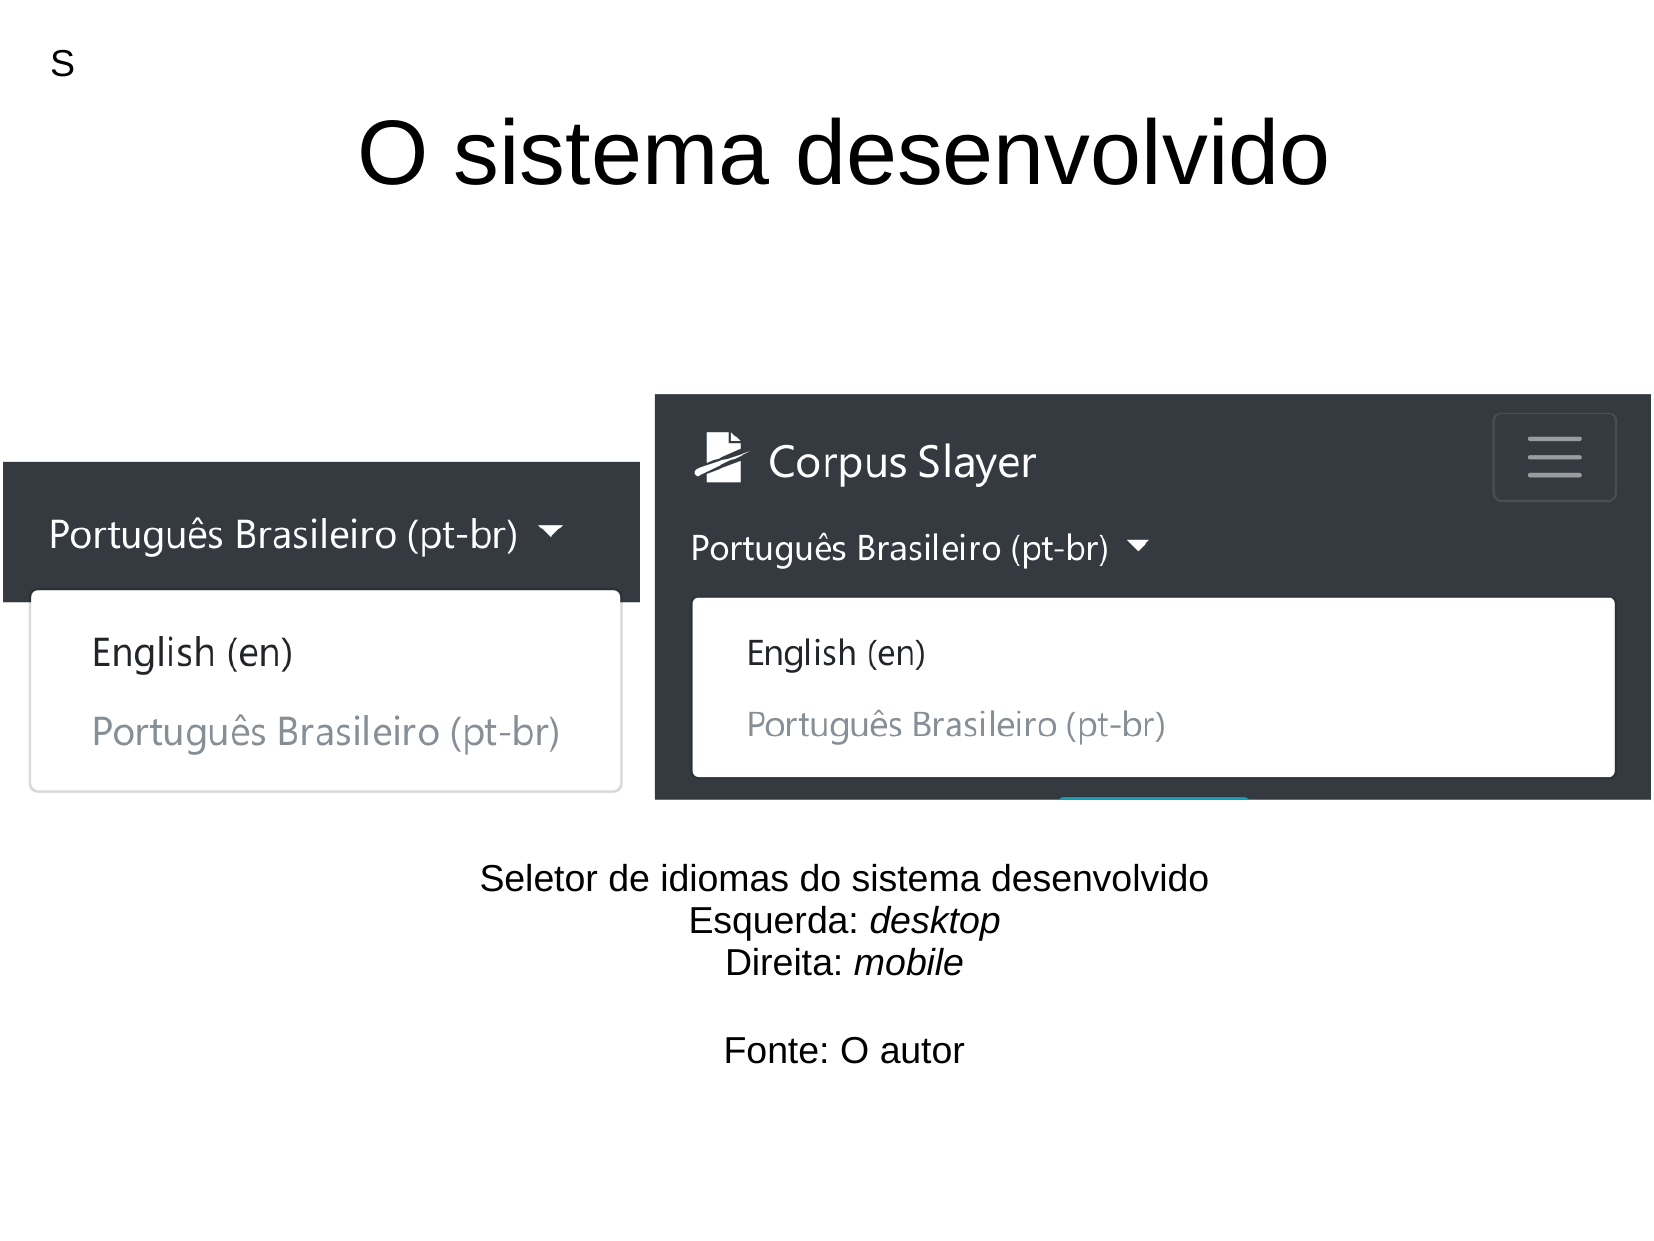

S
# O sistema desenvolvido
Seletor de idiomas do sistema desenvolvido
Esquerda: desktop
Direita: mobile
Fonte: O autor